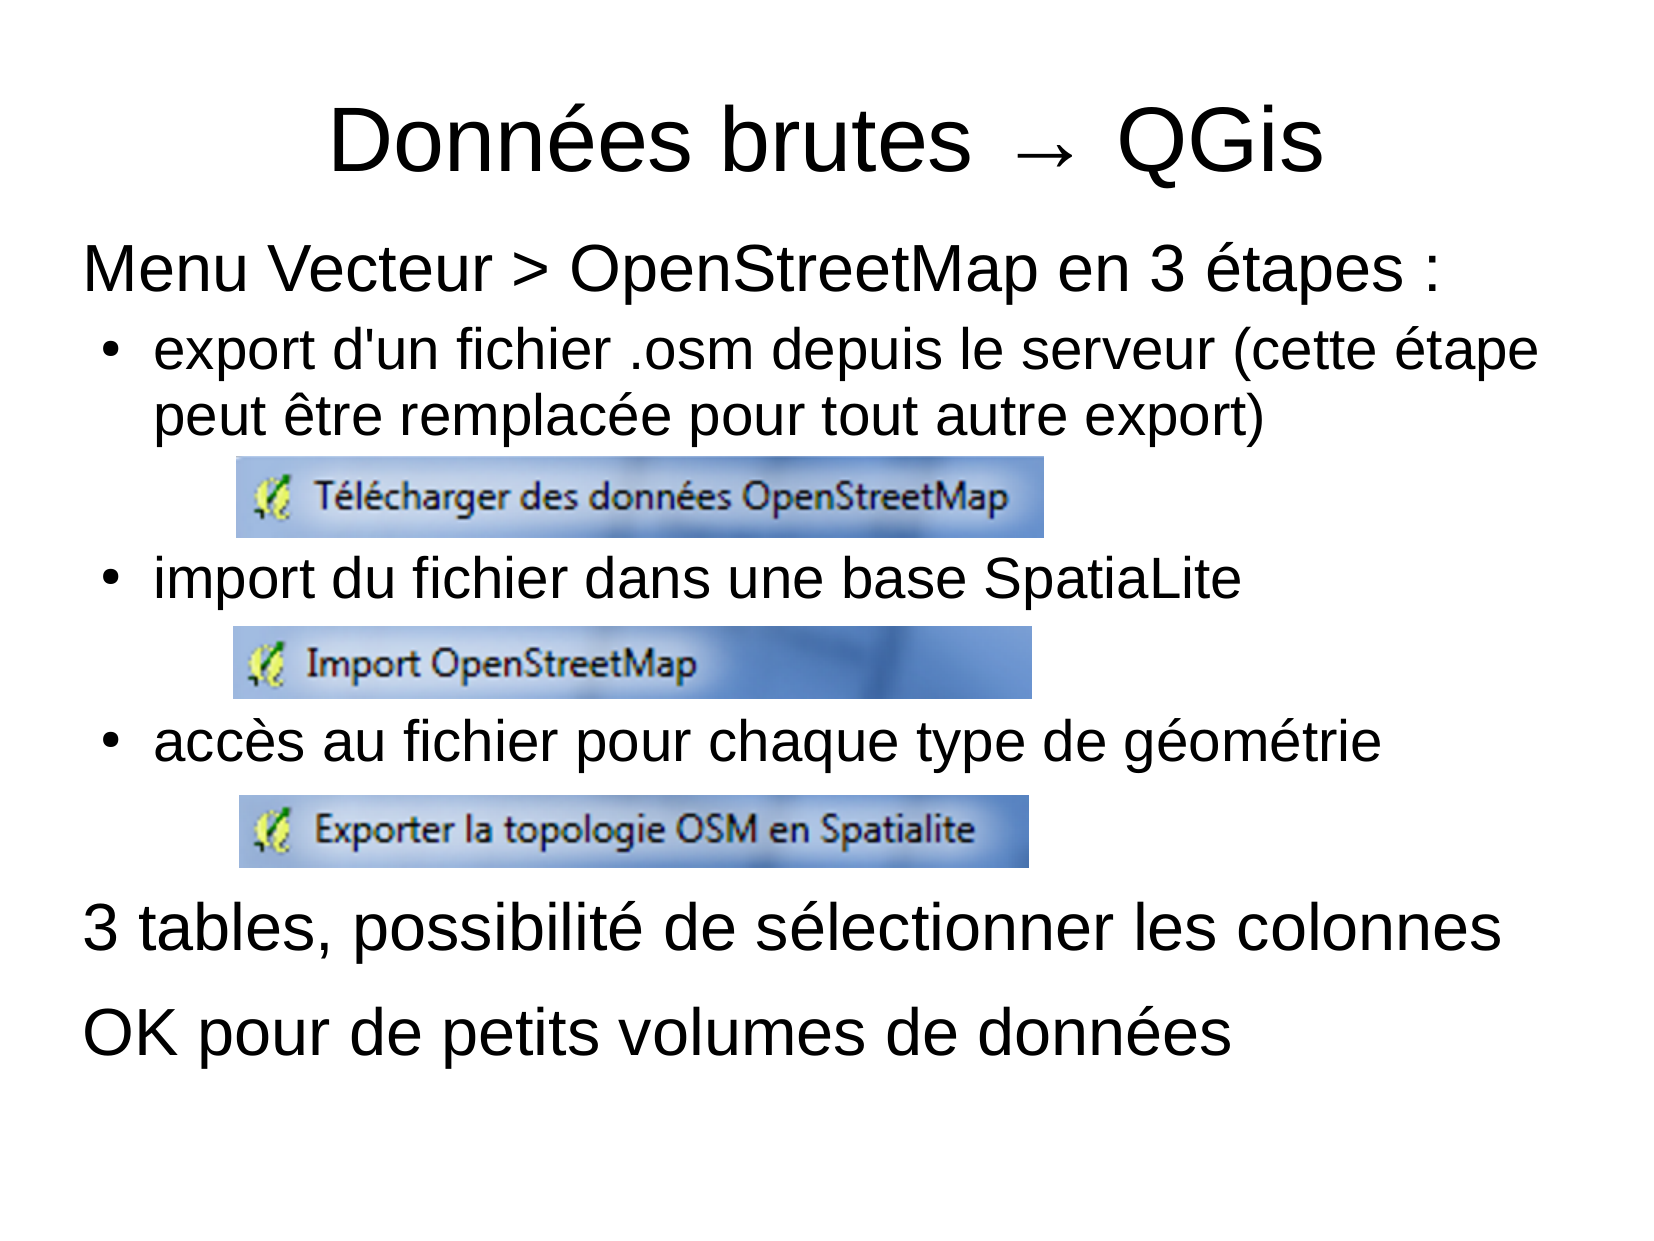

# Données brutes → QGis
Menu Vecteur > OpenStreetMap en 3 étapes :
export d'un fichier .osm depuis le serveur (cette étape peut être remplacée pour tout autre export)
import du fichier dans une base SpatiaLite
accès au fichier pour chaque type de géométrie
3 tables, possibilité de sélectionner les colonnes
OK pour de petits volumes de données